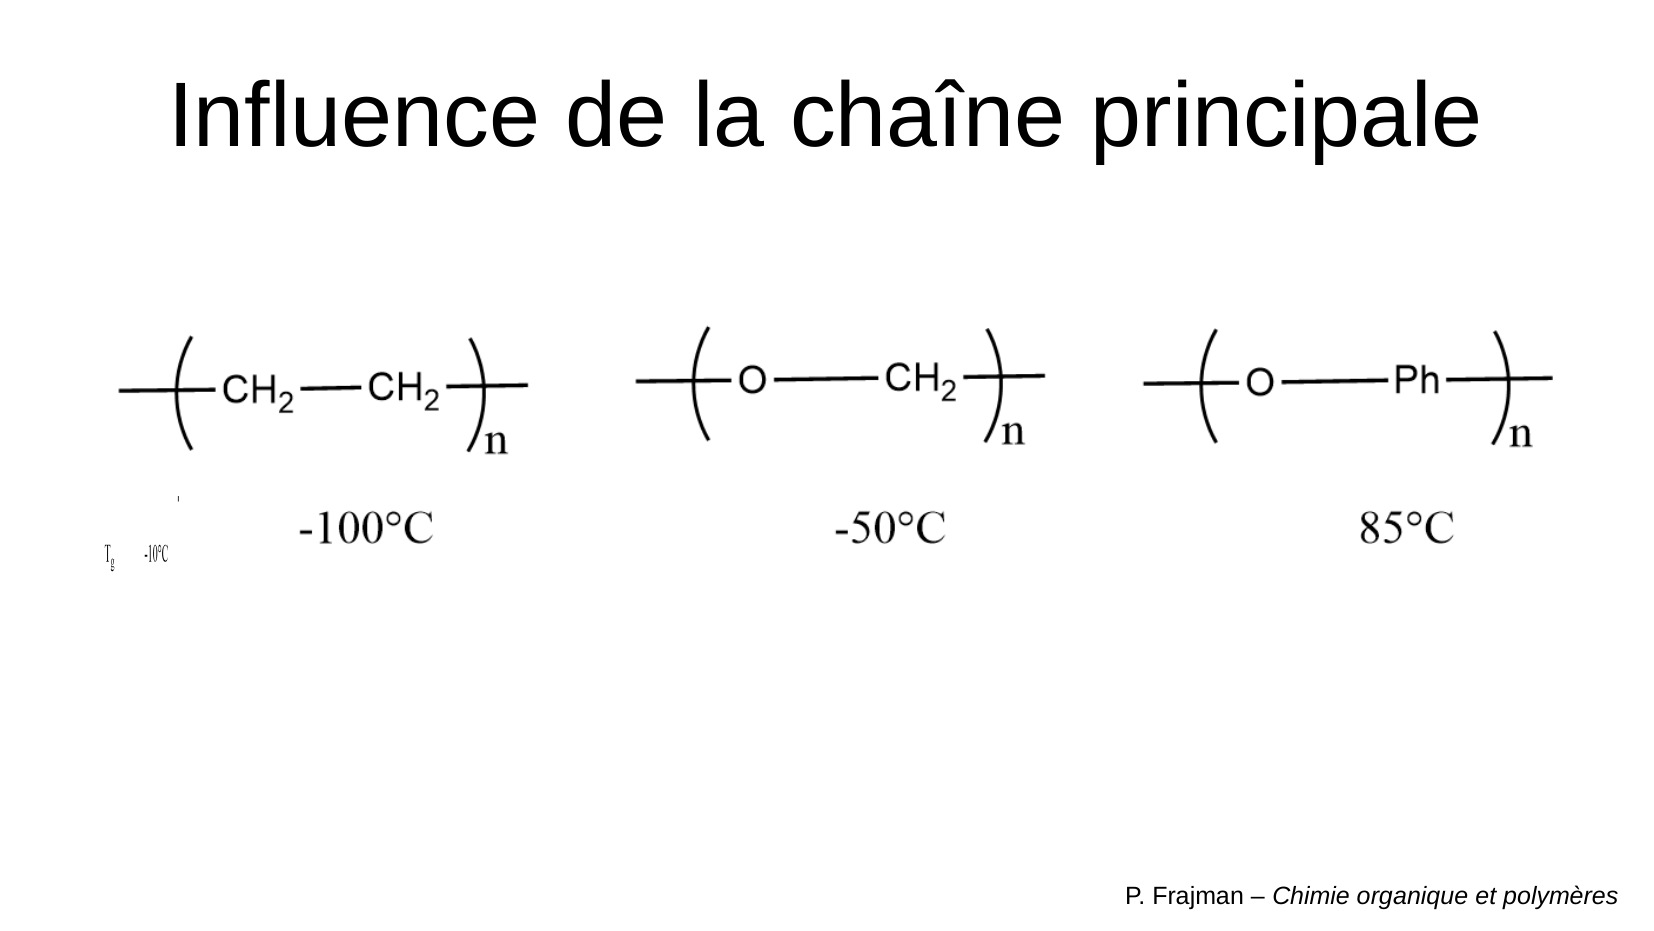

# Influence de la chaîne principale
P. Frajman – Chimie organique et polymères